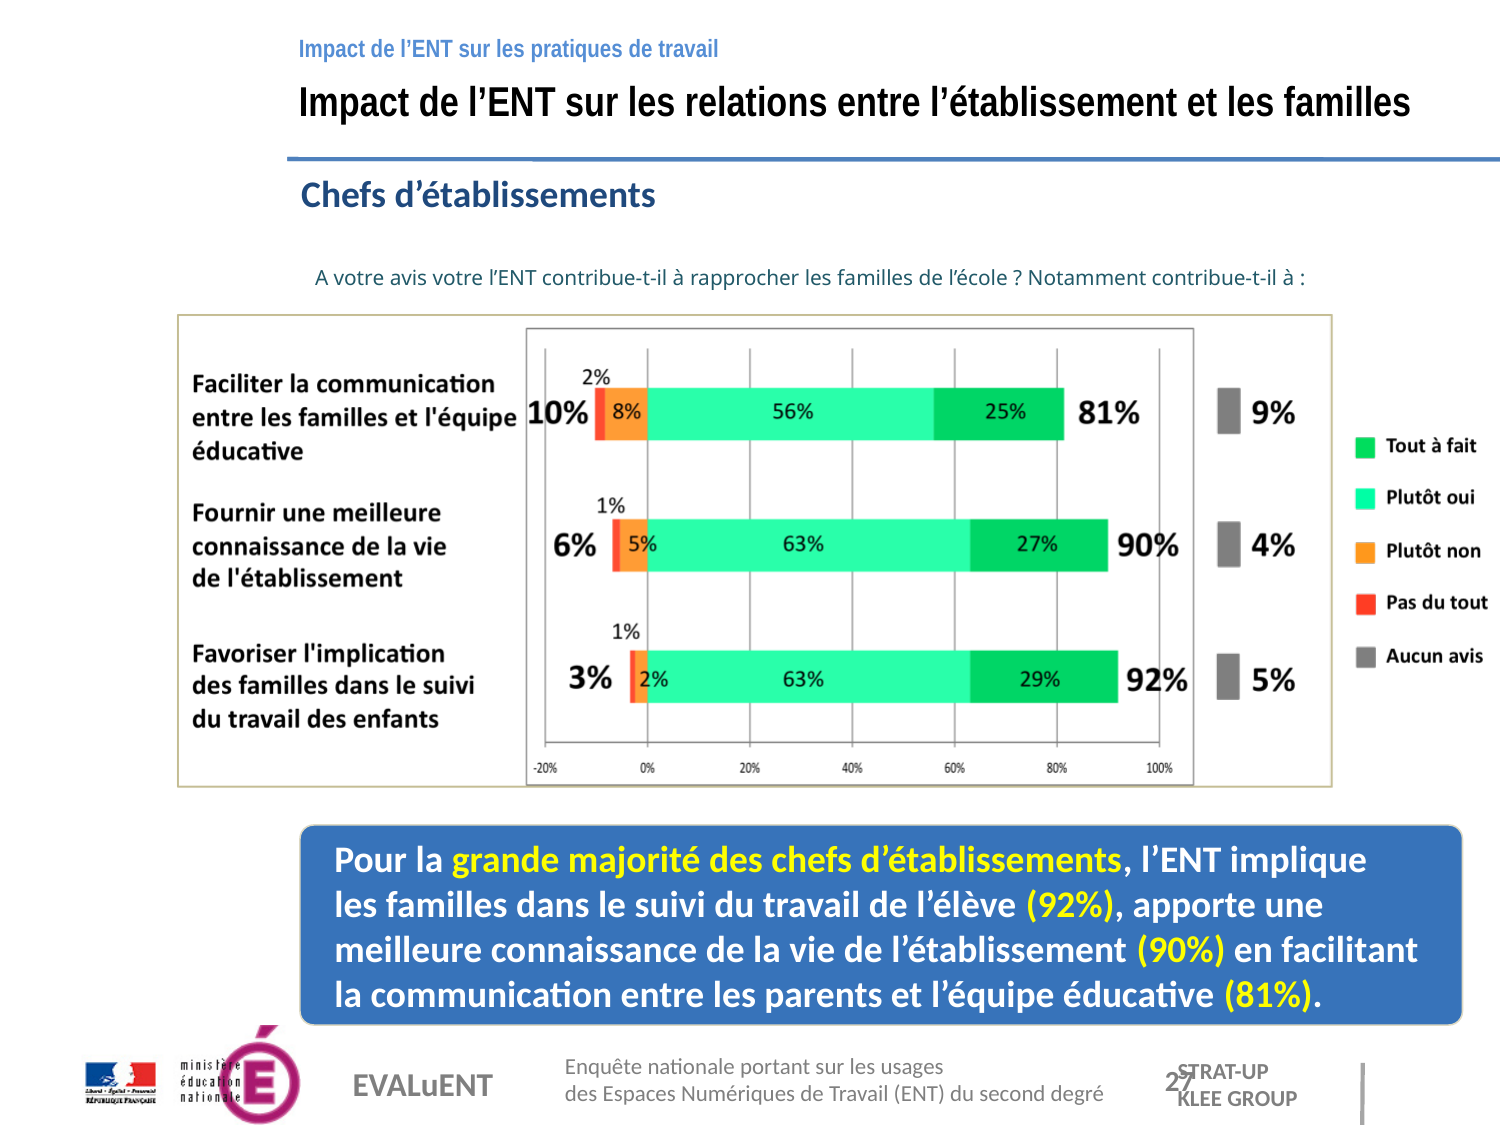

Impact de l’ENT sur les pratiques de travail
Impact de l’ENT sur les relations entre l’établissement et les familles
Chefs d’établissements
A votre avis votre l’ENT contribue-t-il à rapprocher les familles de l’école ? Notamment contribue-t-il à :
Pour la grande majorité des chefs d’établissements, l’ENT implique
les familles dans le suivi du travail de l’élève (92%), apporte une meilleure connaissance de la vie de l’établissement (90%) en facilitant
la communication entre les parents et l’équipe éducative (81%).